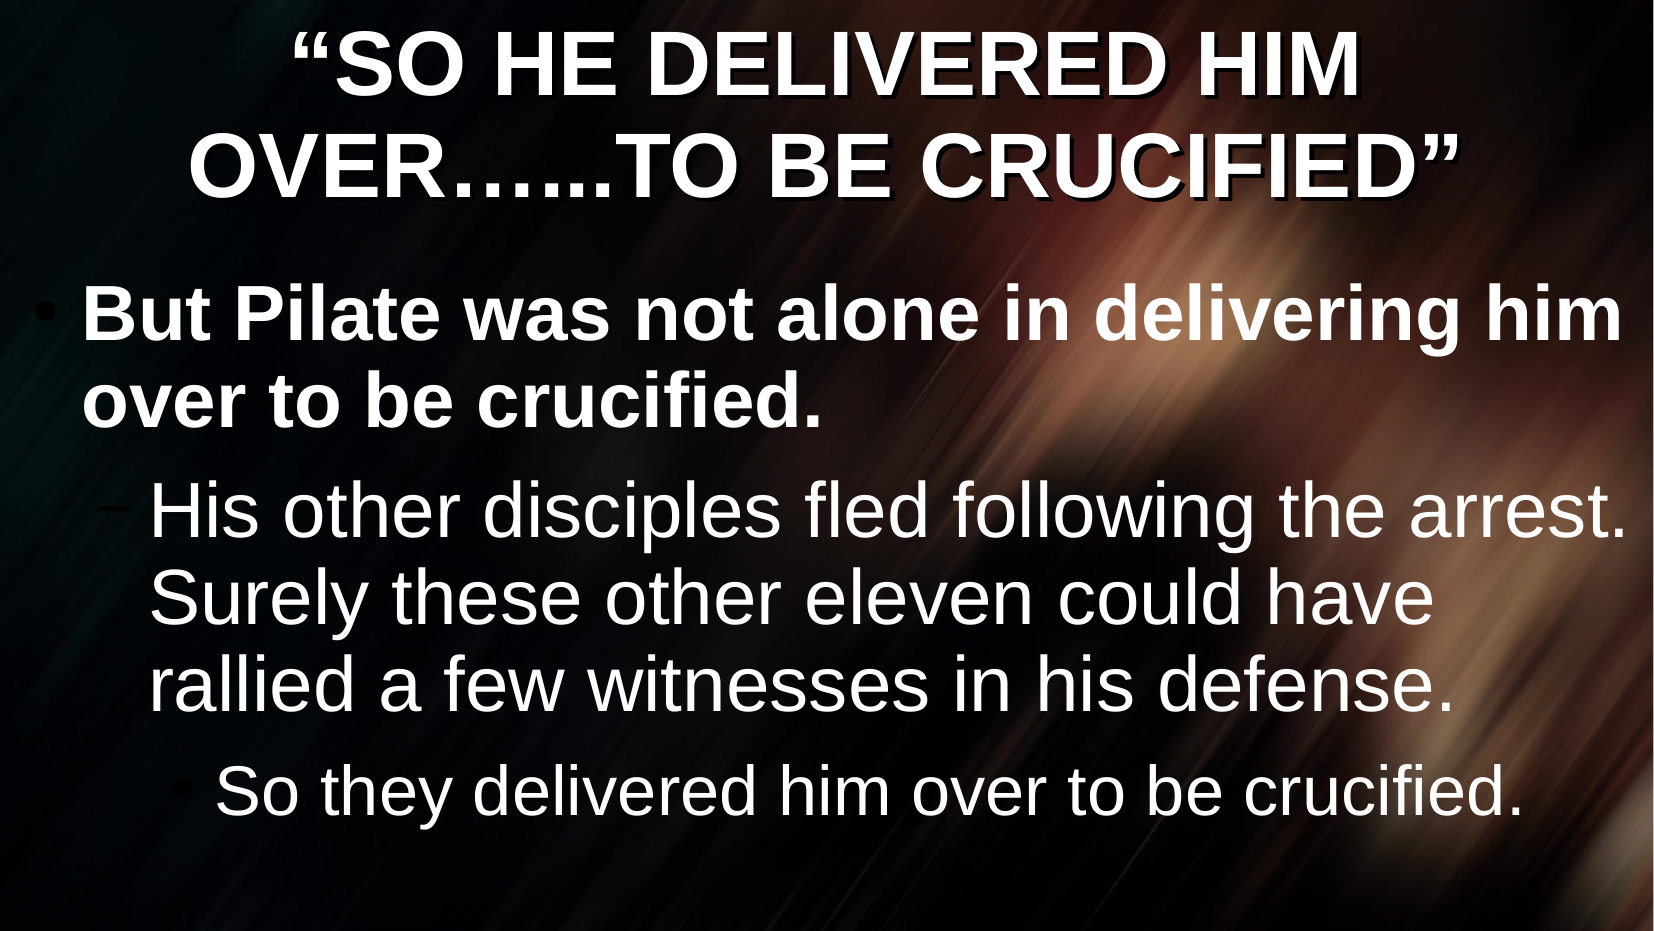

# “SO HE DELIVERED HIM OVER…...TO BE CRUCIFIED”
But Pilate was not alone in delivering him over to be crucified.
His other disciples fled following the arrest. Surely these other eleven could have rallied a few witnesses in his defense.
So they delivered him over to be crucified.